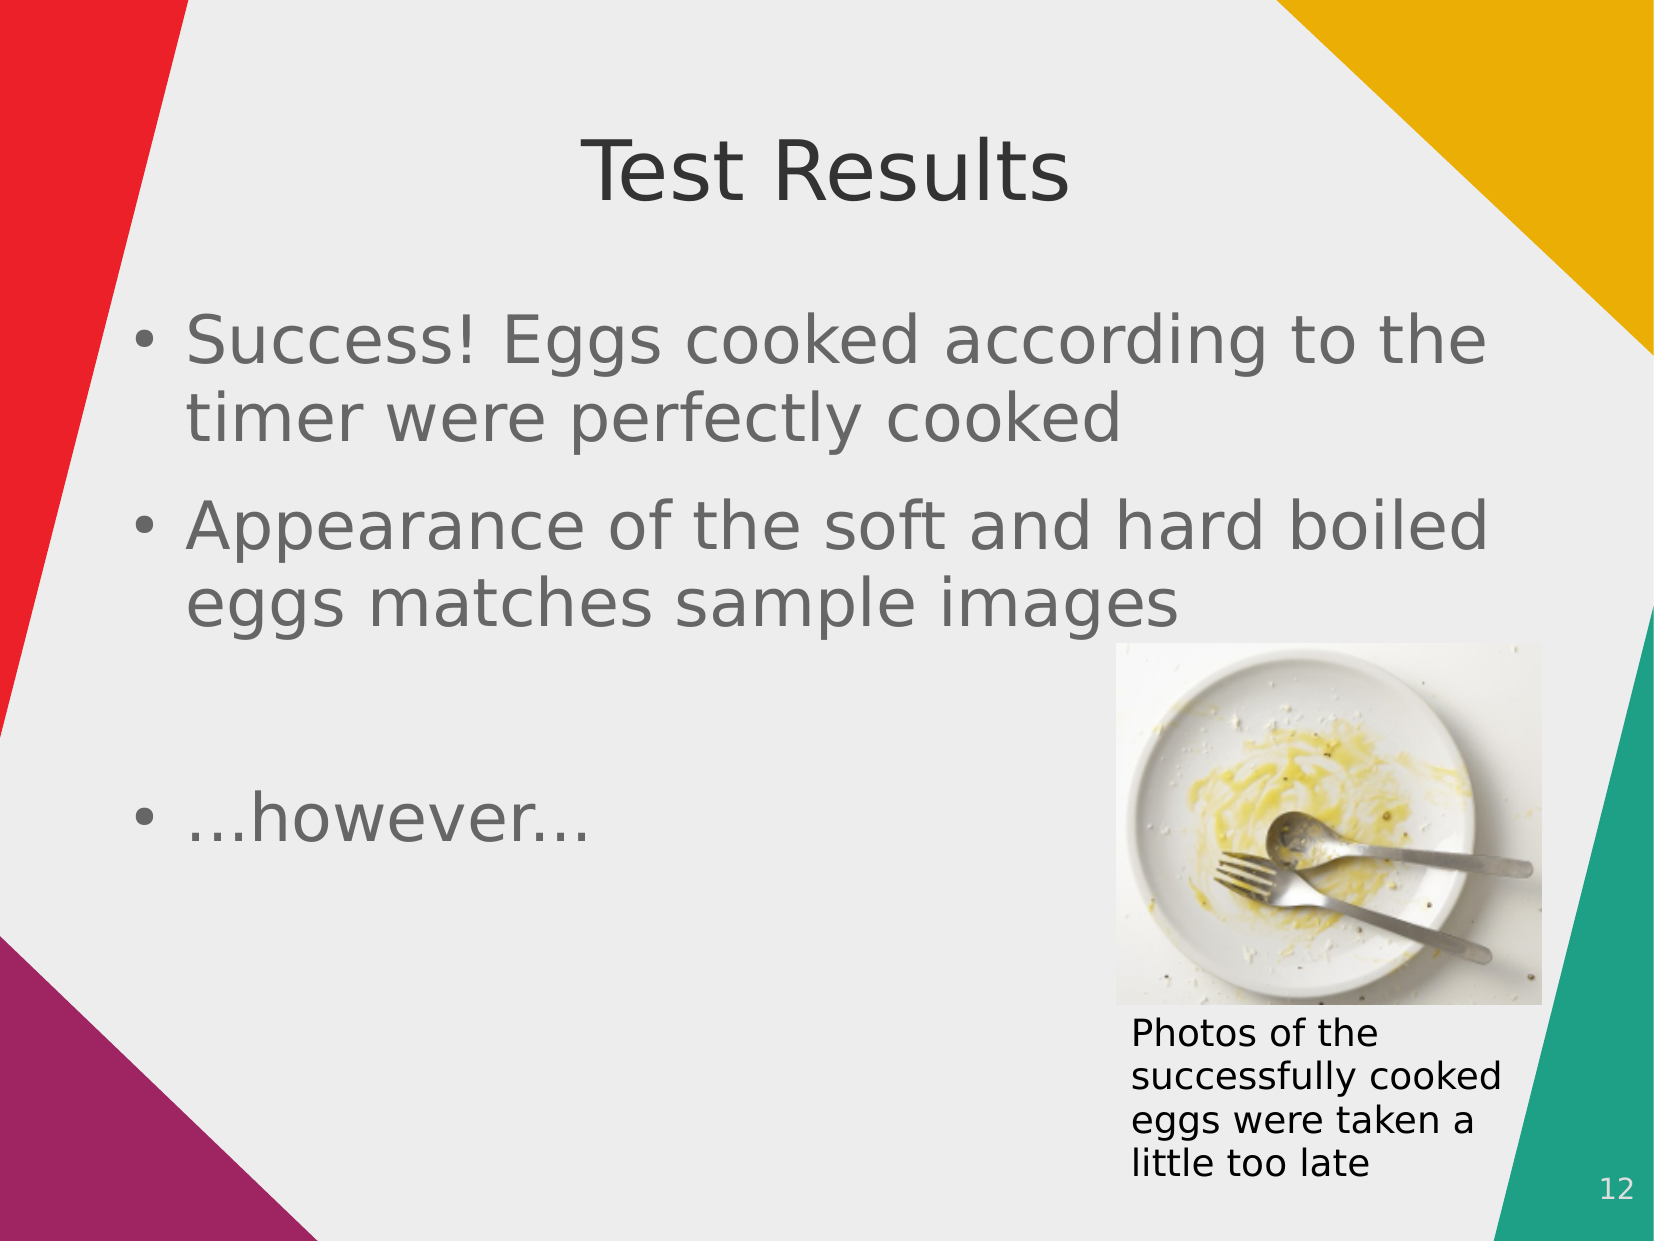

# Test Results
Success! Eggs cooked according to the timer were perfectly cooked
Appearance of the soft and hard boiled eggs matches sample images
...however...
Photos of the successfully cooked eggs were taken a little too late
12